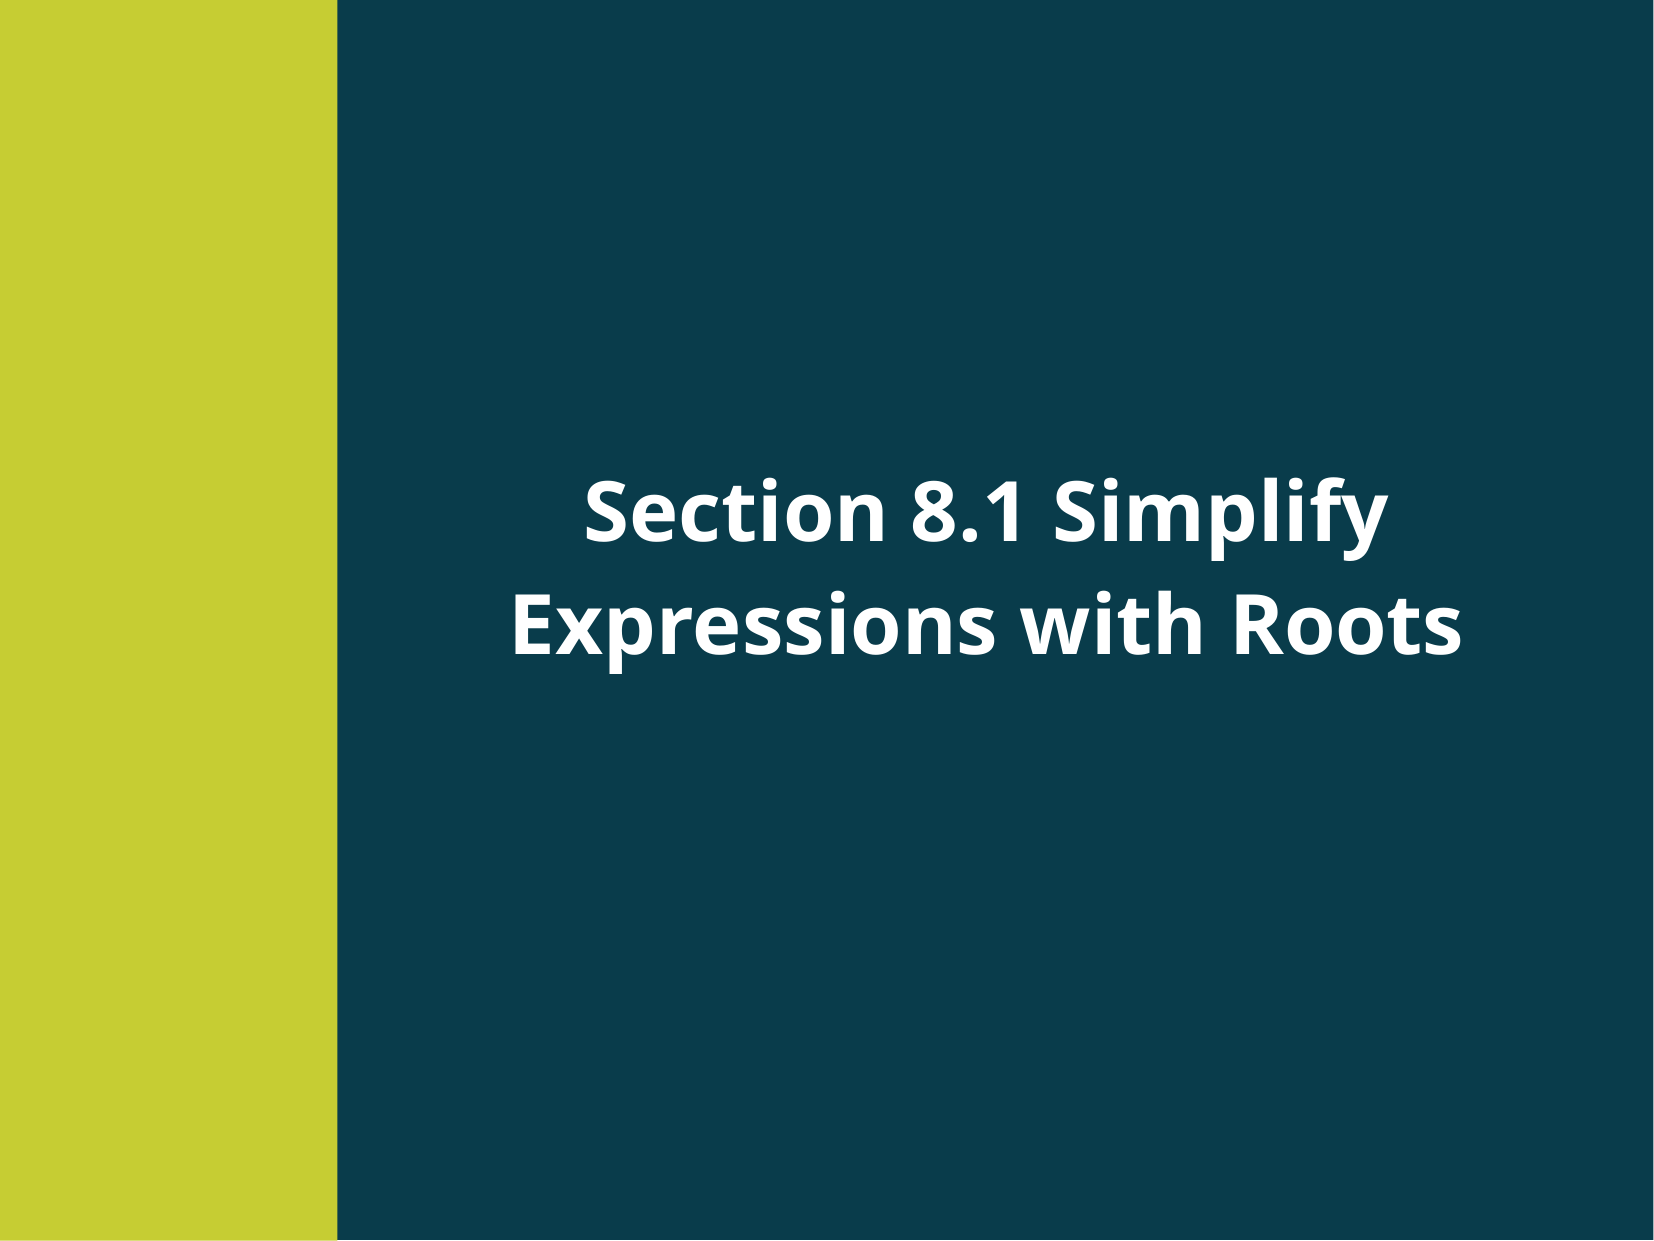

# Section 8.1 Simplify Expressions with Roots